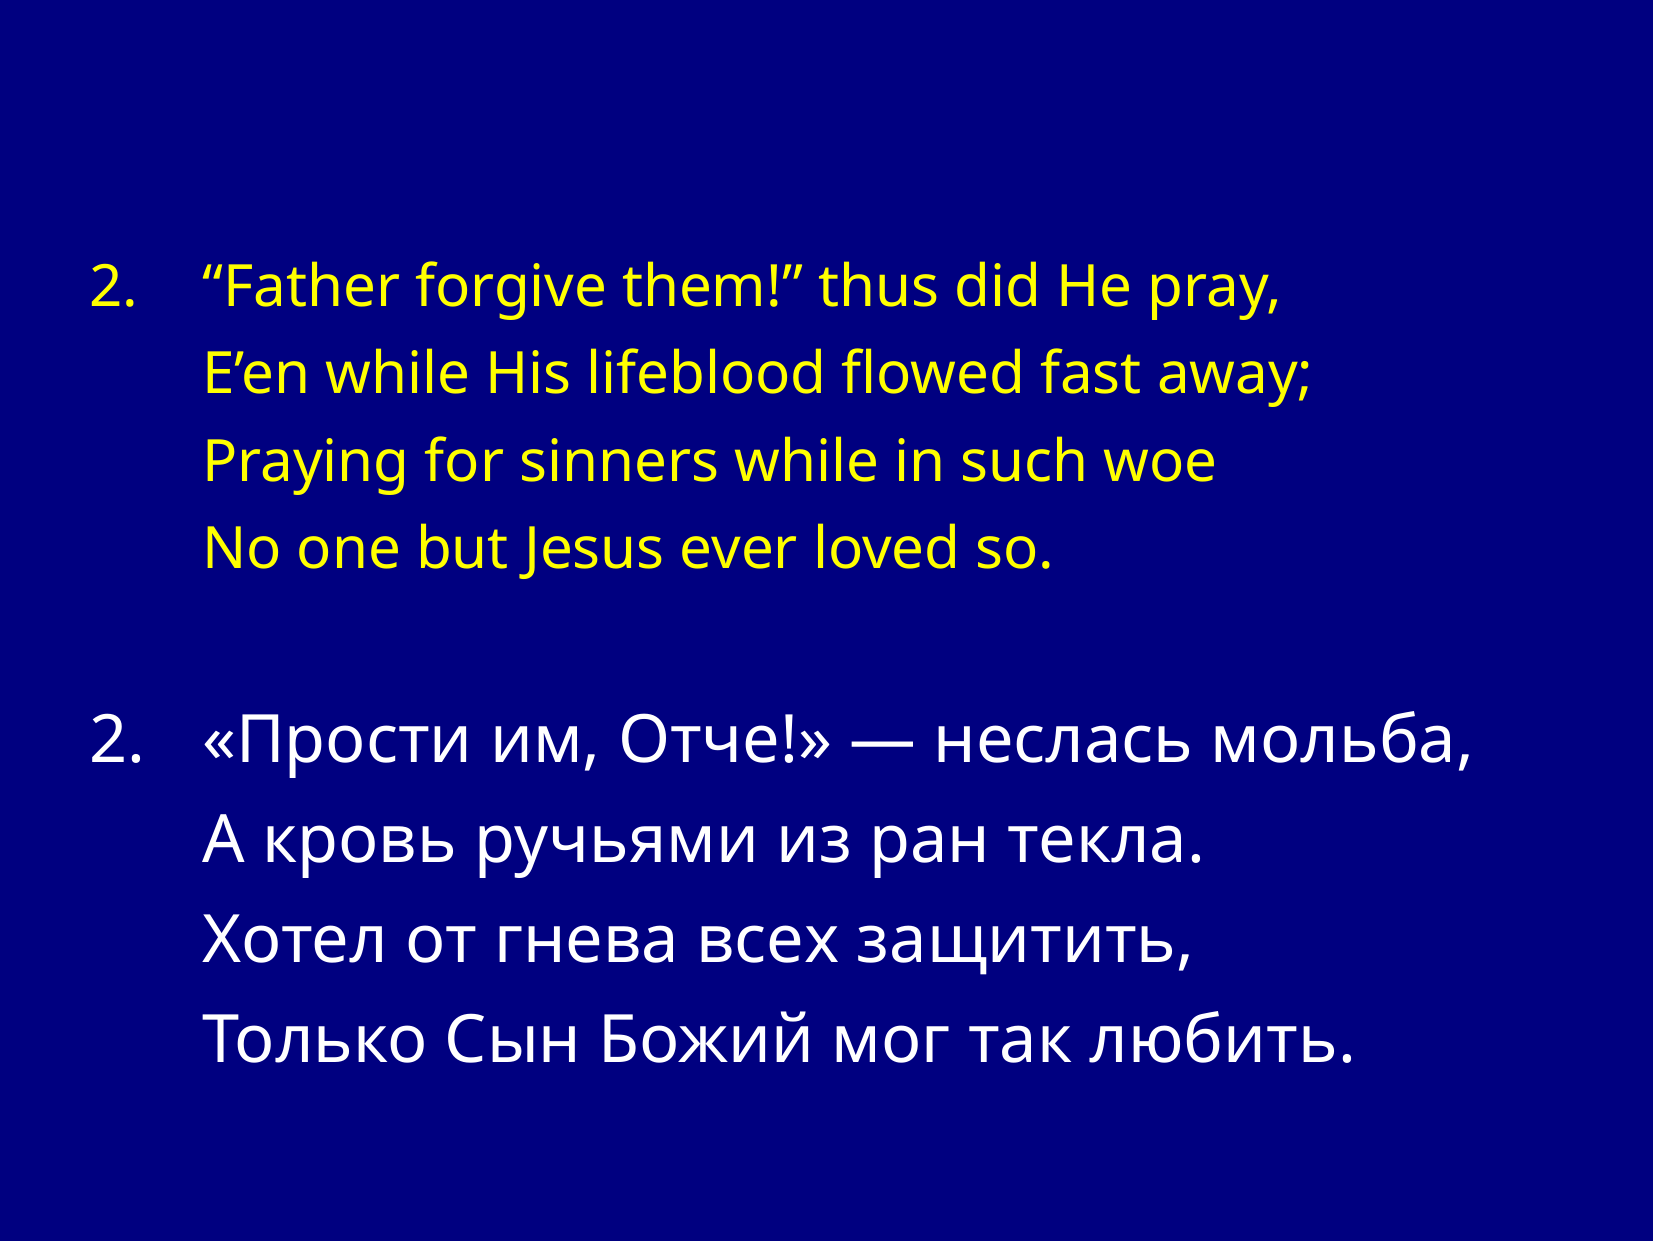

2.	“Father forgive them!” thus did He pray,
	E’en while His lifeblood flowed fast away;
	Praying for sinners while in such woe
	No one but Jesus ever loved so.
2.	«Прости им, Отче!» — неслась мольба,
	А кровь ручьями из ран текла.
	Хотел от гнева всех защитить,
	Только Сын Божий мог так любить.